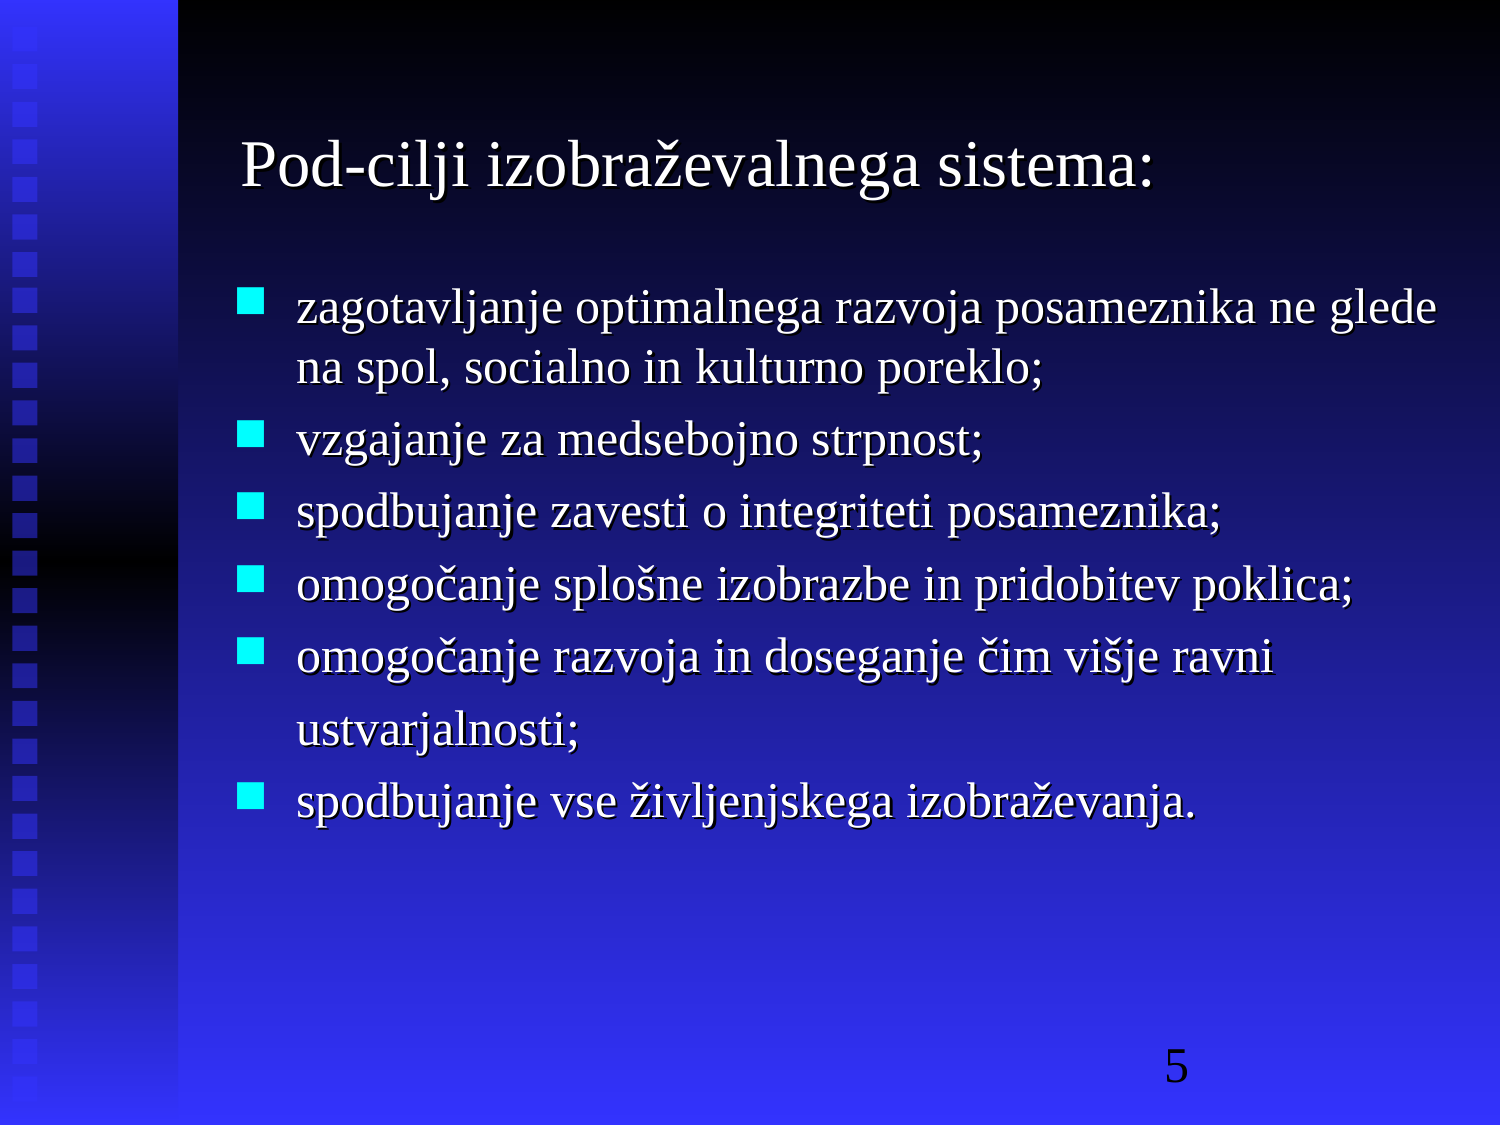

# Pod-cilji izobraževalnega sistema:
zagotavljanje optimalnega razvoja posameznika ne glede na spol, socialno in kulturno poreklo;
vzgajanje za medsebojno strpnost;
spodbujanje zavesti o integriteti posameznika;
omogočanje splošne izobrazbe in pridobitev poklica;
omogočanje razvoja in doseganje čim višje ravni
	ustvarjalnosti;
spodbujanje vse življenjskega izobraževanja.
5